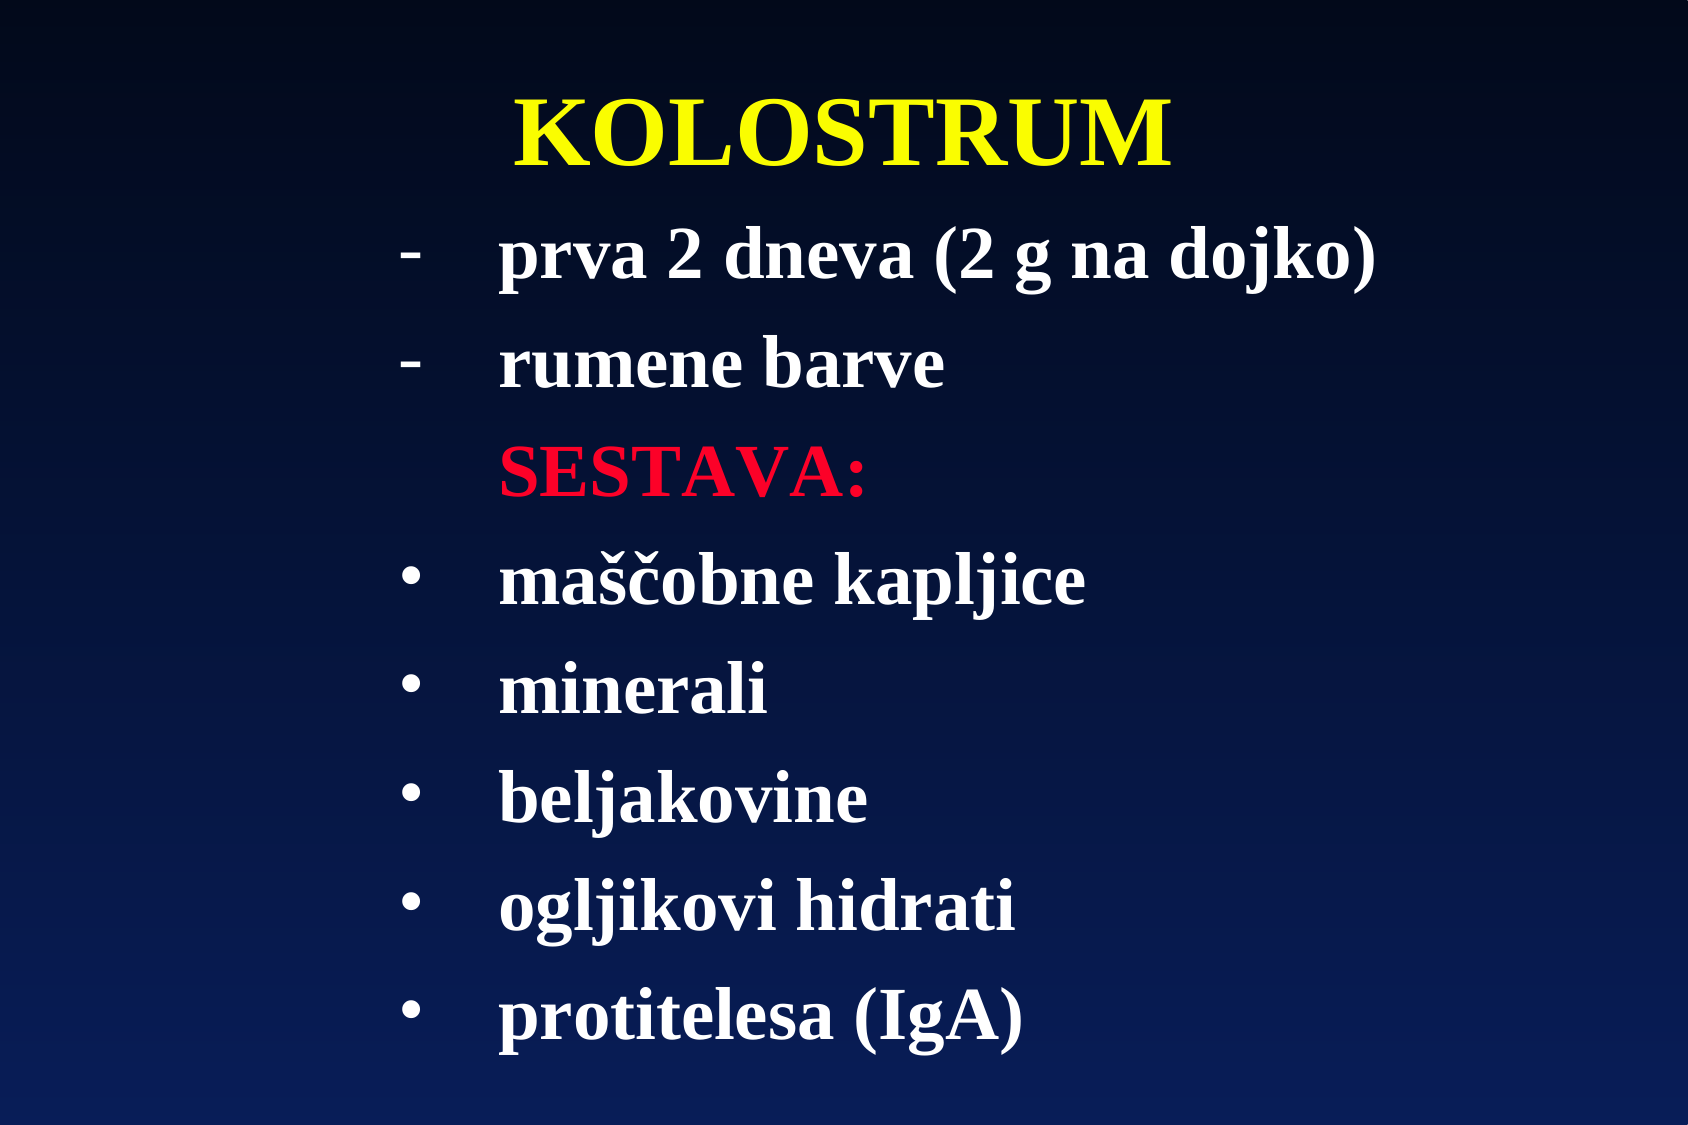

# KOLOSTRUM
prva 2 dneva (2 g na dojko)
rumene barve
	SESTAVA:
maščobne kapljice
minerali
beljakovine
ogljikovi hidrati
protitelesa (IgA)